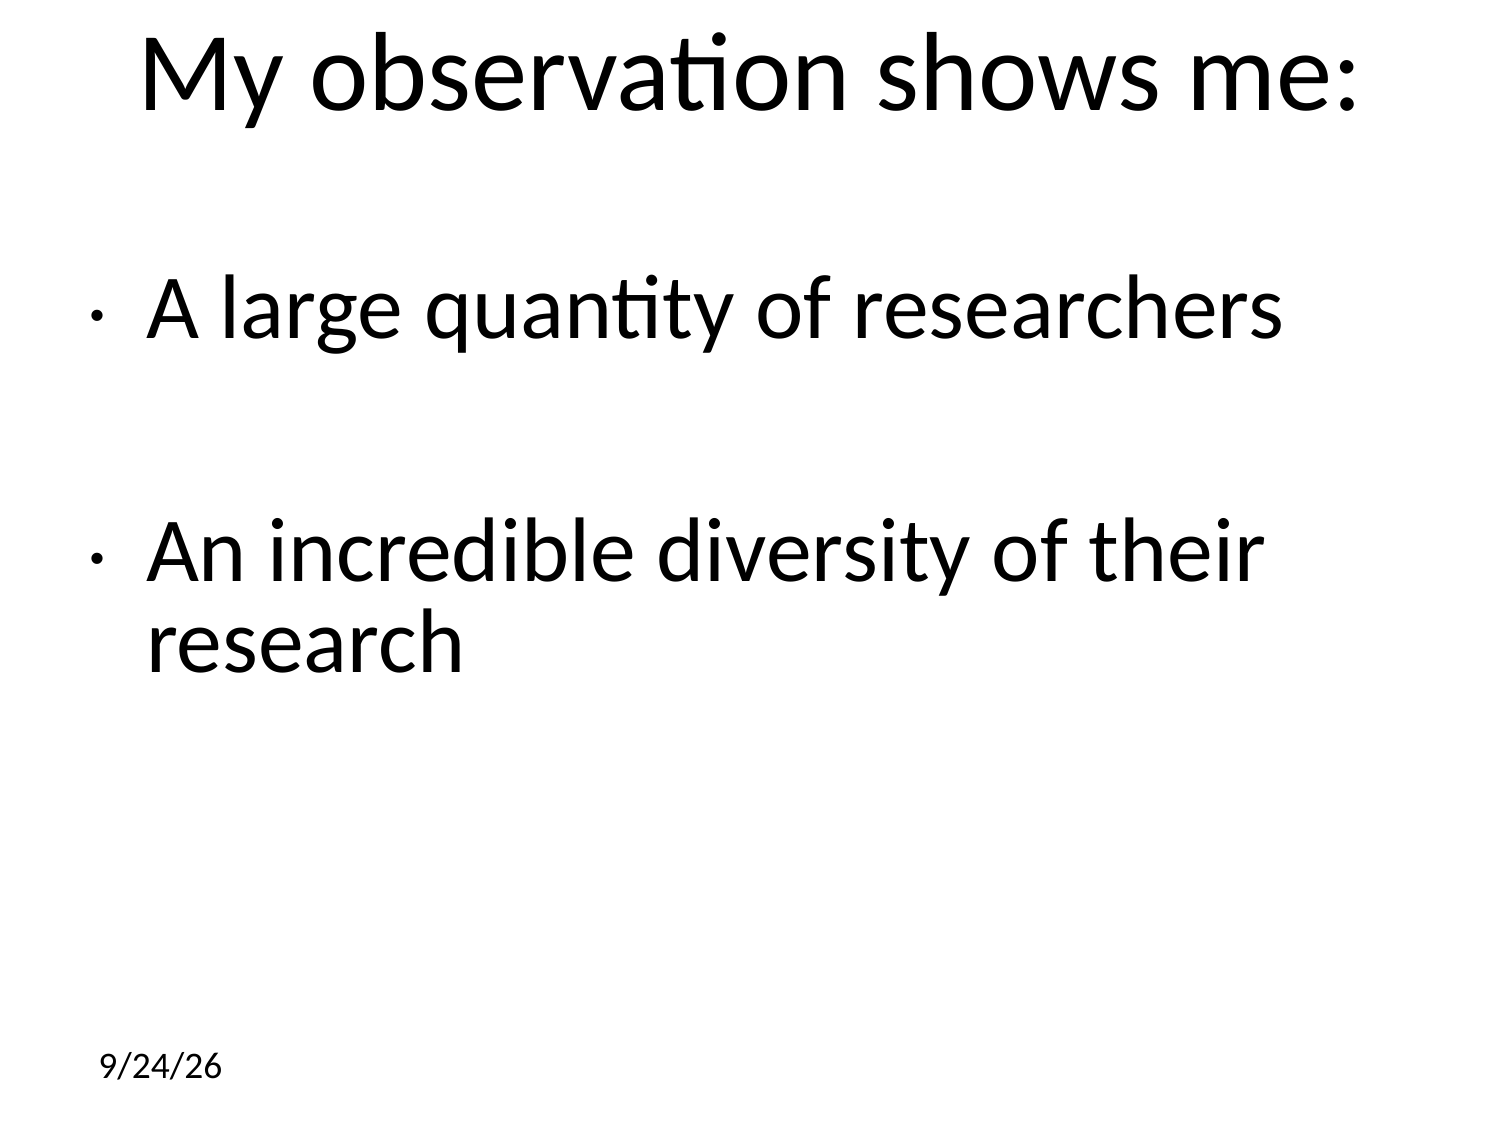

# My observation shows me:
A large quantity of researchers
An incredible diversity of their research